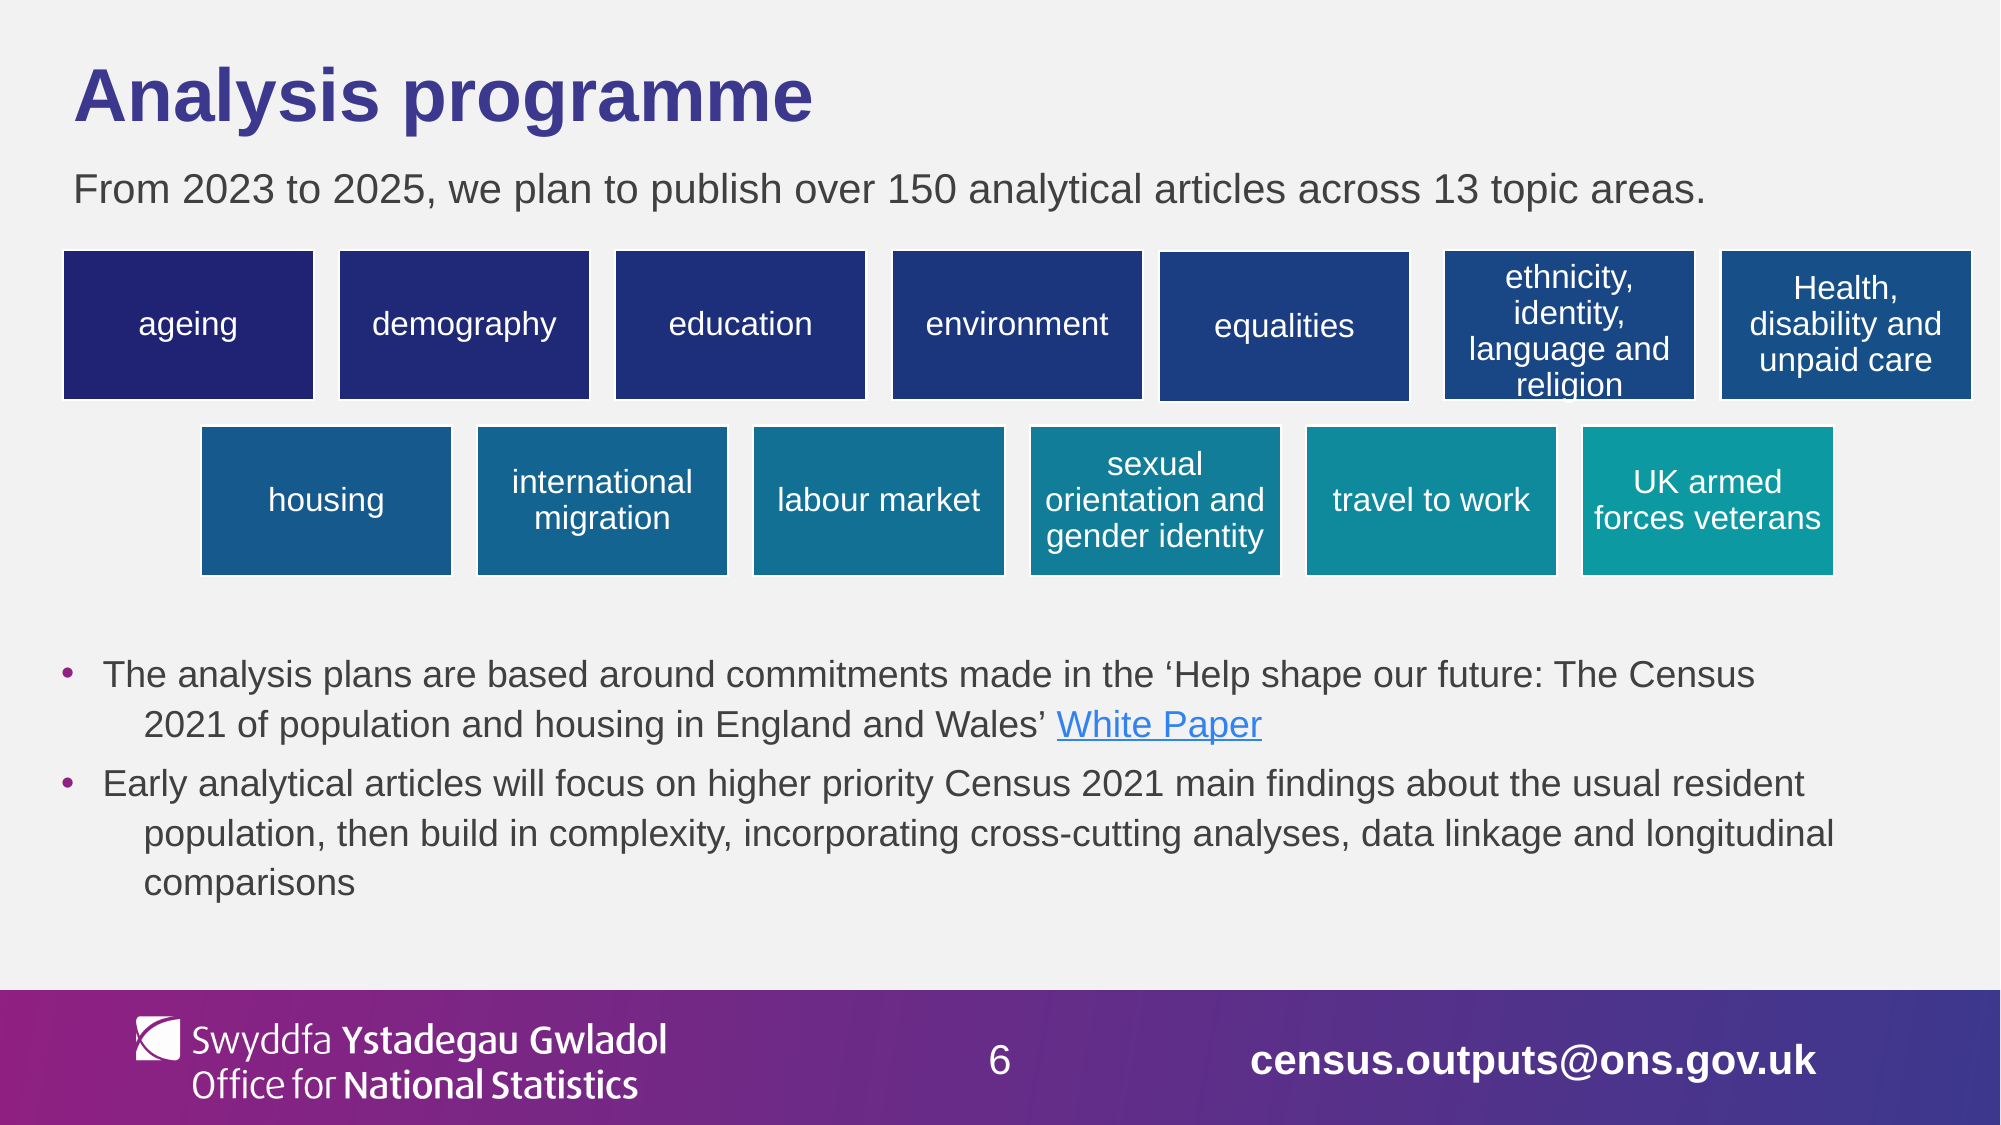

Analysis programme
# From 2023 to 2025, we plan to publish over 150 analytical articles across 13 topic areas.
ageing
demography
education
environment
ethnicity, identity, language and religion
Health, disability and unpaid care
equalities
housing
international migration
labour market
sexual orientation and gender identity
travel to work
UK armed forces veterans
The analysis plans are based around commitments made in the ‘Help shape our future: The Census 2021 of population and housing in England and Wales’ White Paper​​
Early analytical articles will focus on higher priority Census 2021 main findings about the usual resident population, then build in complexity, incorporating cross-cutting analyses, data linkage and longitudinal comparisons
census.outputs@ons.gov.uk